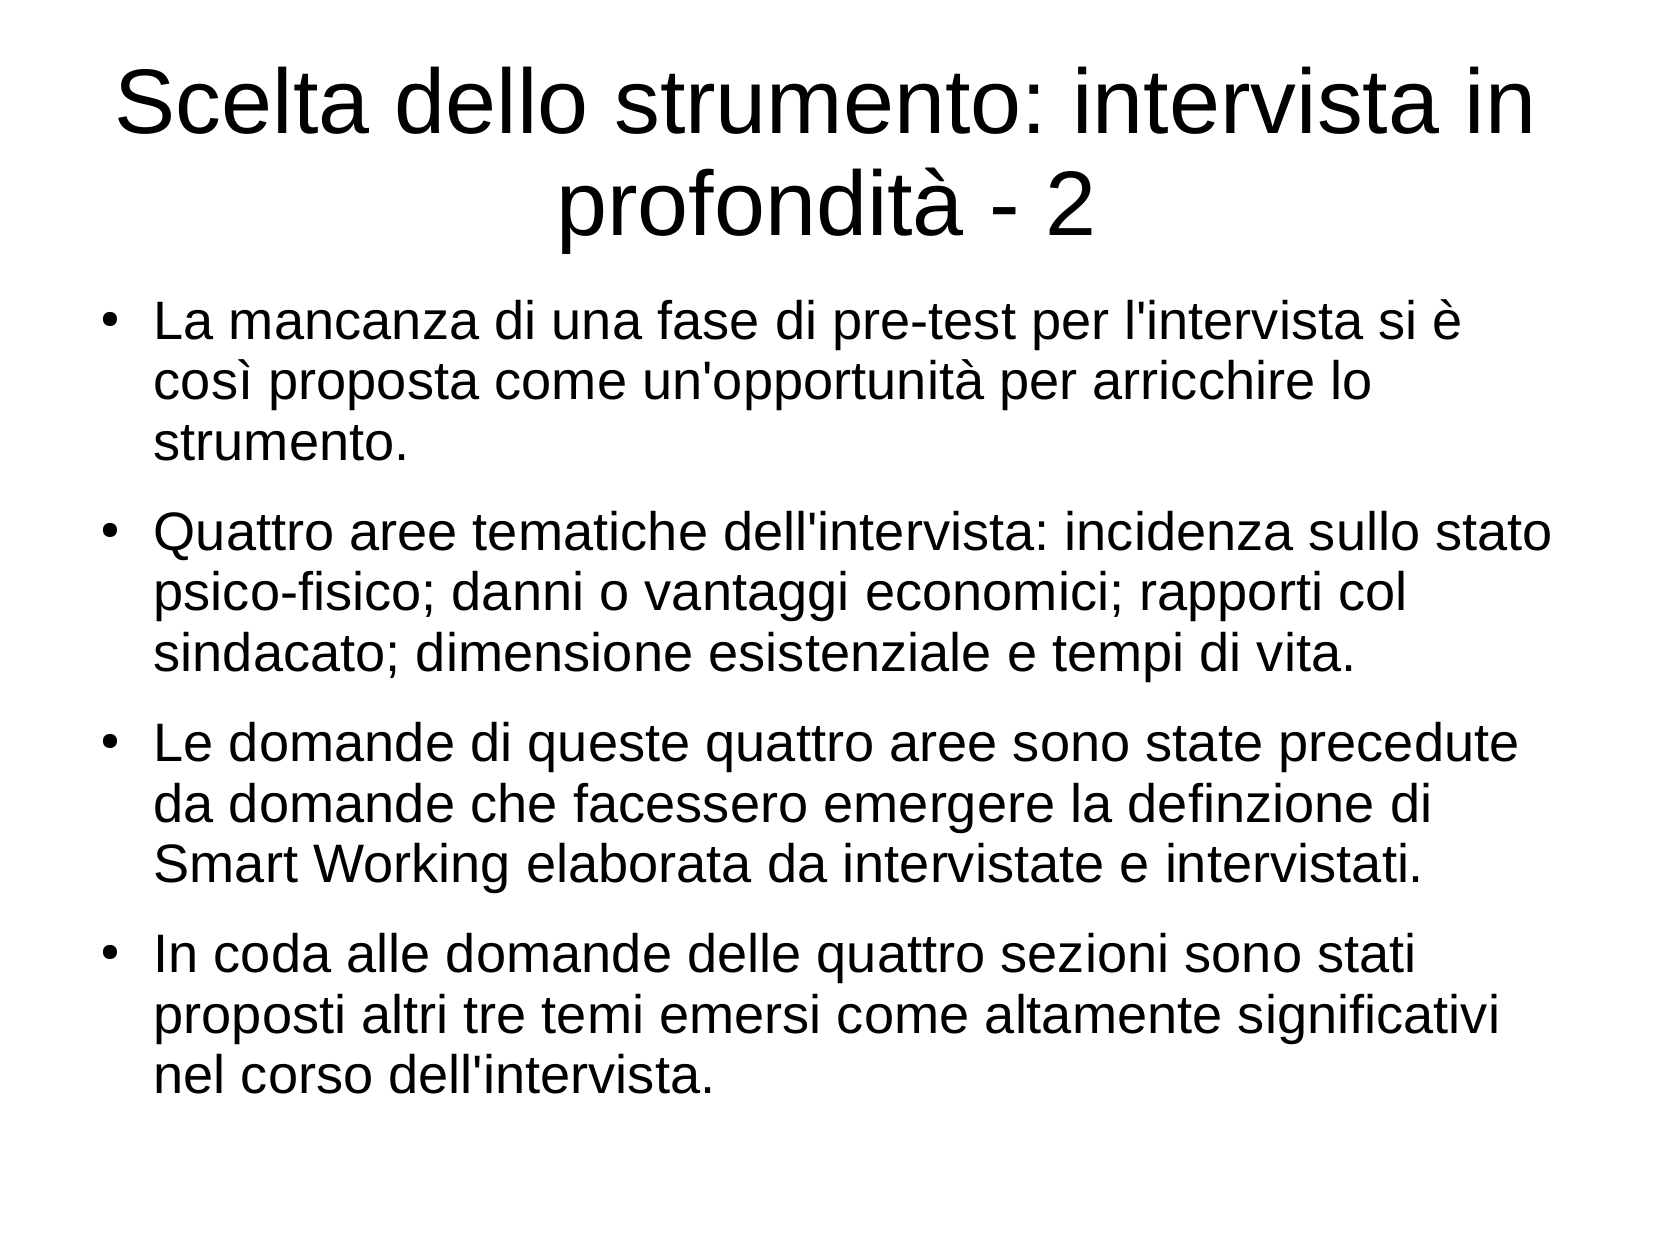

# Scelta dello strumento: intervista in profondità - 2
La mancanza di una fase di pre-test per l'intervista si è così proposta come un'opportunità per arricchire lo strumento.
Quattro aree tematiche dell'intervista: incidenza sullo stato psico-fisico; danni o vantaggi economici; rapporti col sindacato; dimensione esistenziale e tempi di vita.
Le domande di queste quattro aree sono state precedute da domande che facessero emergere la definzione di Smart Working elaborata da intervistate e intervistati.
In coda alle domande delle quattro sezioni sono stati proposti altri tre temi emersi come altamente significativi nel corso dell'intervista.